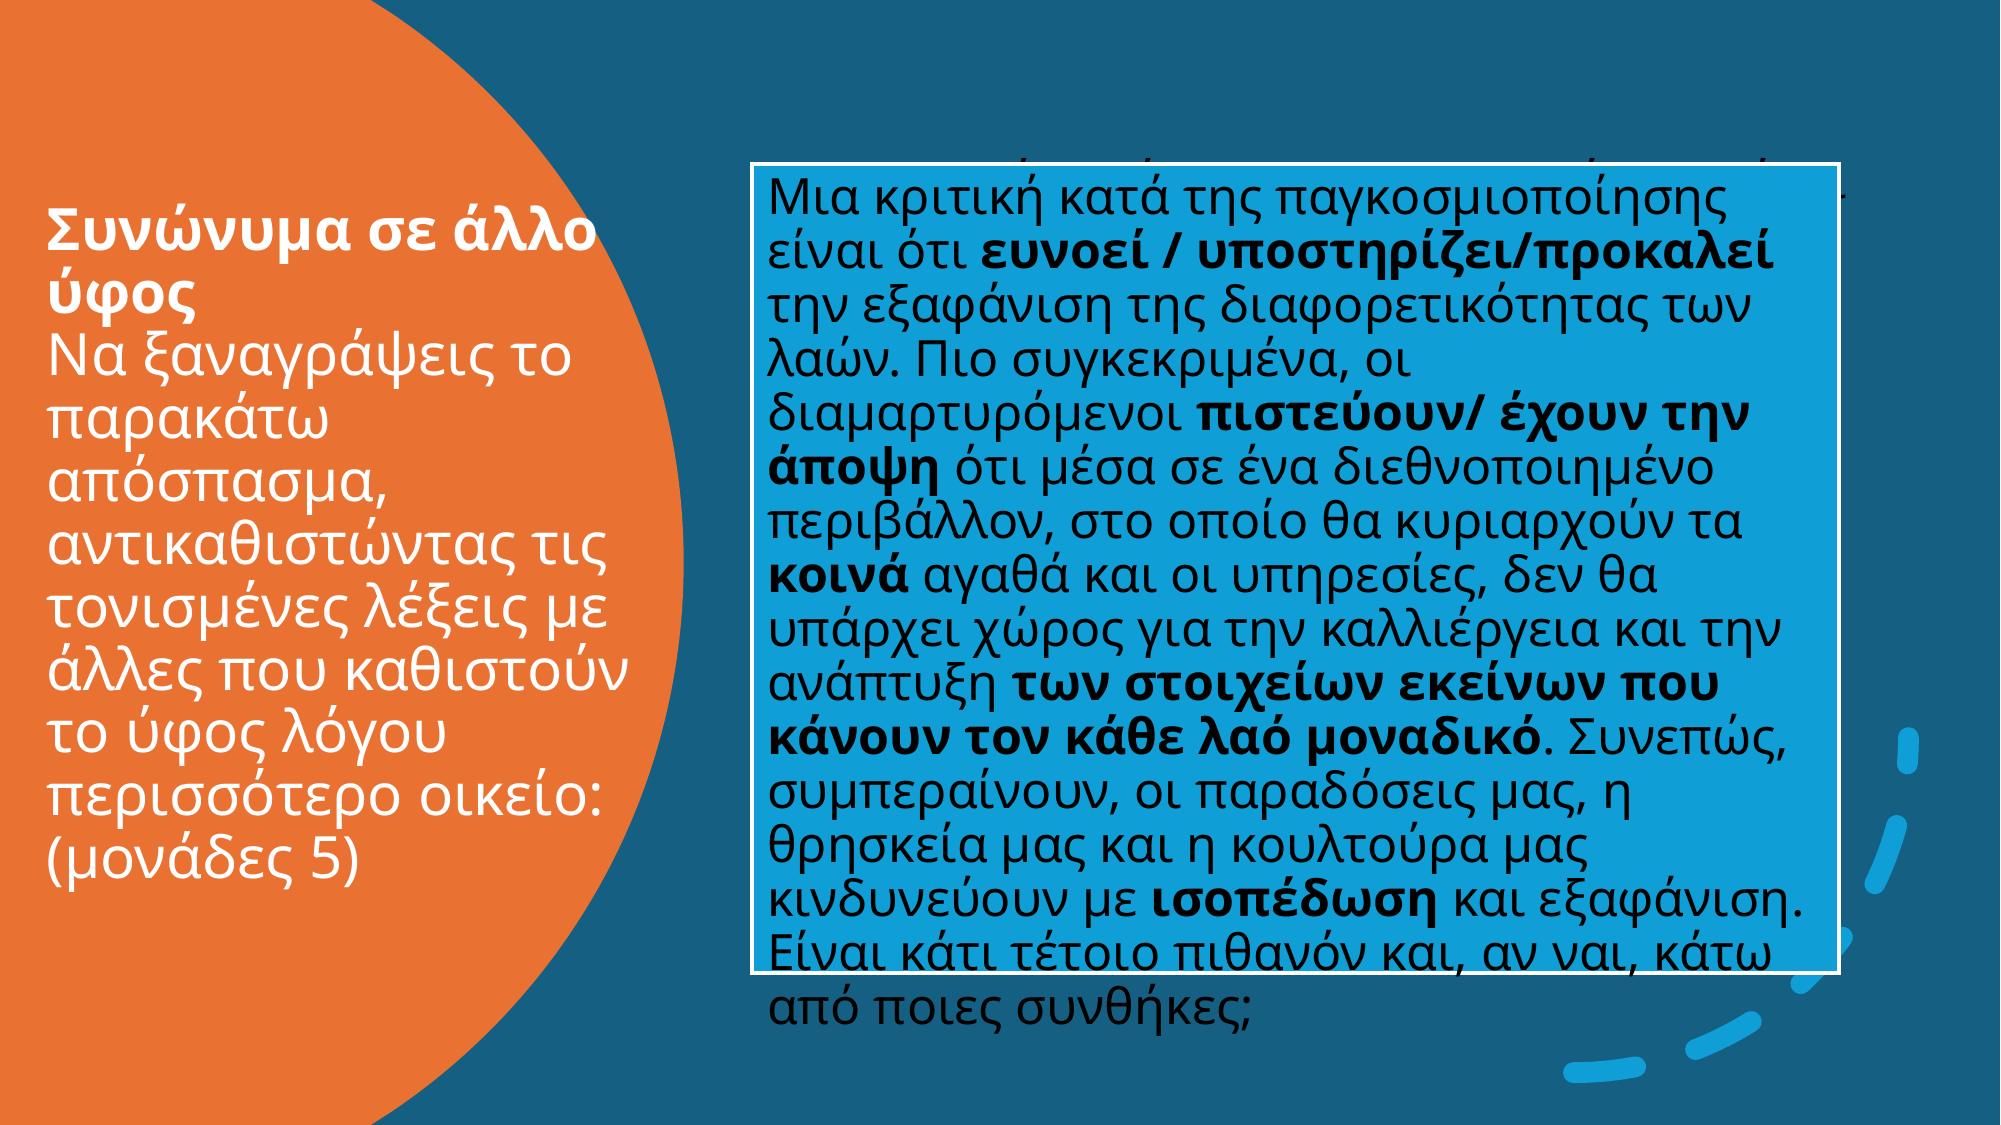

# Συνώνυμα σε άλλο ύφος Να ξαναγράψεις το παρακάτω απόσπασμα, αντικαθιστώντας τις τονισμένες λέξεις με άλλες που καθιστούν το ύφος λόγου περισσότερο οικείο: (μονάδες 5)
Μια κριτική κατά της παγκοσμιοποίησης είναι ότι προάγει την εξαφάνιση της διαφορετικότητας των λαών. Πιο συγκεκριμένα, οι διαμαρτυρόμενοι ισχυρίζονται ότι μέσα σε ένα διεθνοποιημένο περιβάλλον, στο οποίο θα κυριαρχούν τα αγοραία αγαθά και οι υπηρεσίες, δεν θα υπάρχει χώρος για την καλλιέργεια και την ανάπτυξη των χαρακτηριστικών εκείνων που κάνουν τον κάθε λαό μοναδικό. Συνεπώς, συμπεραίνουν, οι παραδόσεις μας, η θρησκεία μας και η κουλτούρα μας κινδυνεύουν με ισοπέδωση και αφανισμό. Είναι κάτι τέτοιο πιθανόν και, αν ναι, κάτω από ποιες συνθήκες;
Μια κριτική κατά της παγκοσμιοποίησης είναι ότι ευνοεί / υποστηρίζει/προκαλεί την εξαφάνιση της διαφορετικότητας των λαών. Πιο συγκεκριμένα, οι διαμαρτυρόμενοι πιστεύουν/ έχουν την άποψη ότι μέσα σε ένα διεθνοποιημένο περιβάλλον, στο οποίο θα κυριαρχούν τα κοινά αγαθά και οι υπηρεσίες, δεν θα υπάρχει χώρος για την καλλιέργεια και την ανάπτυξη των στοιχείων εκείνων που κάνουν τον κάθε λαό μοναδικό. Συνεπώς, συμπεραίνουν, οι παραδόσεις μας, η θρησκεία μας και η κουλτούρα μας κινδυνεύουν με ισοπέδωση και εξαφάνιση. Είναι κάτι τέτοιο πιθανόν και, αν ναι, κάτω από ποιες συνθήκες;